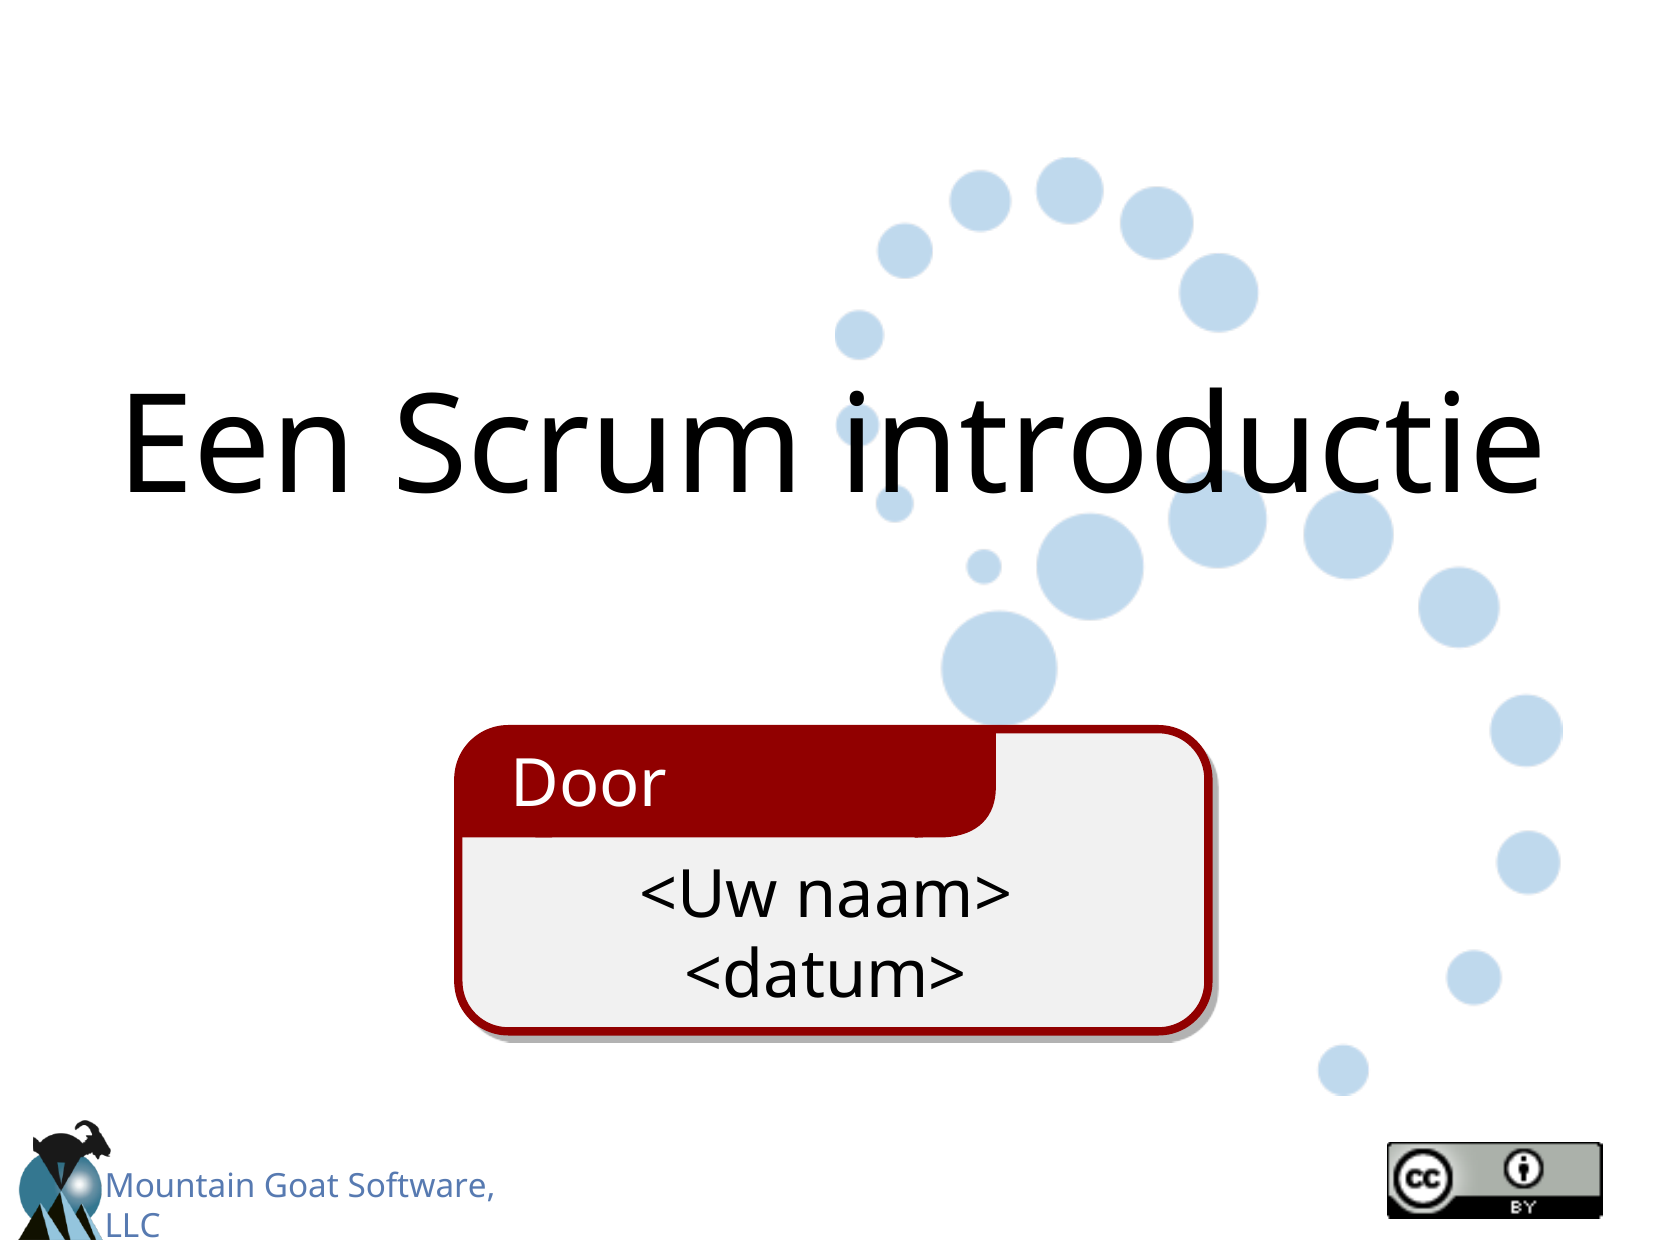

Een Scrum introductie
Door
<Uw naam>
<datum>